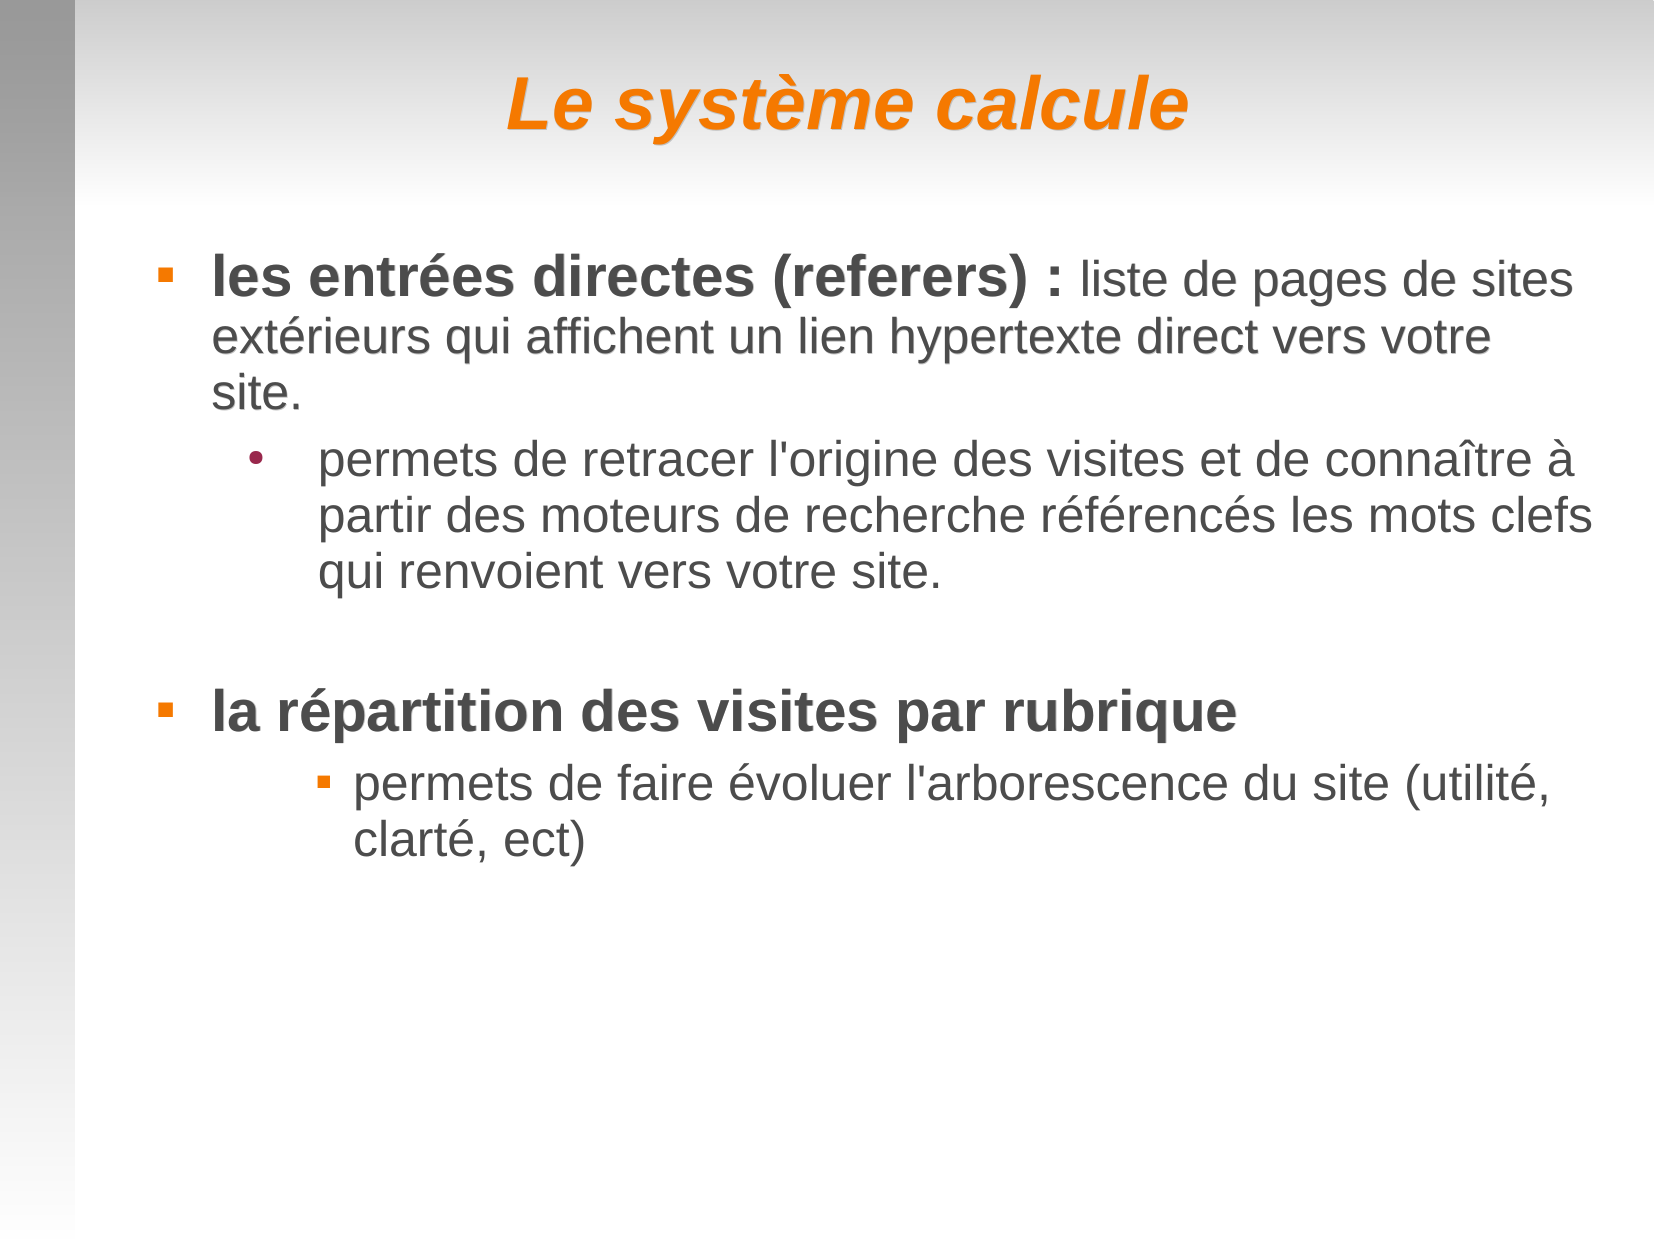

# Le système calcule
les entrées directes (referers) : liste de pages de sites extérieurs qui affichent un lien hypertexte direct vers votre site.
permets de retracer l'origine des visites et de connaître à partir des moteurs de recherche référencés les mots clefs qui renvoient vers votre site.
la répartition des visites par rubrique
permets de faire évoluer l'arborescence du site (utilité, clarté, ect)